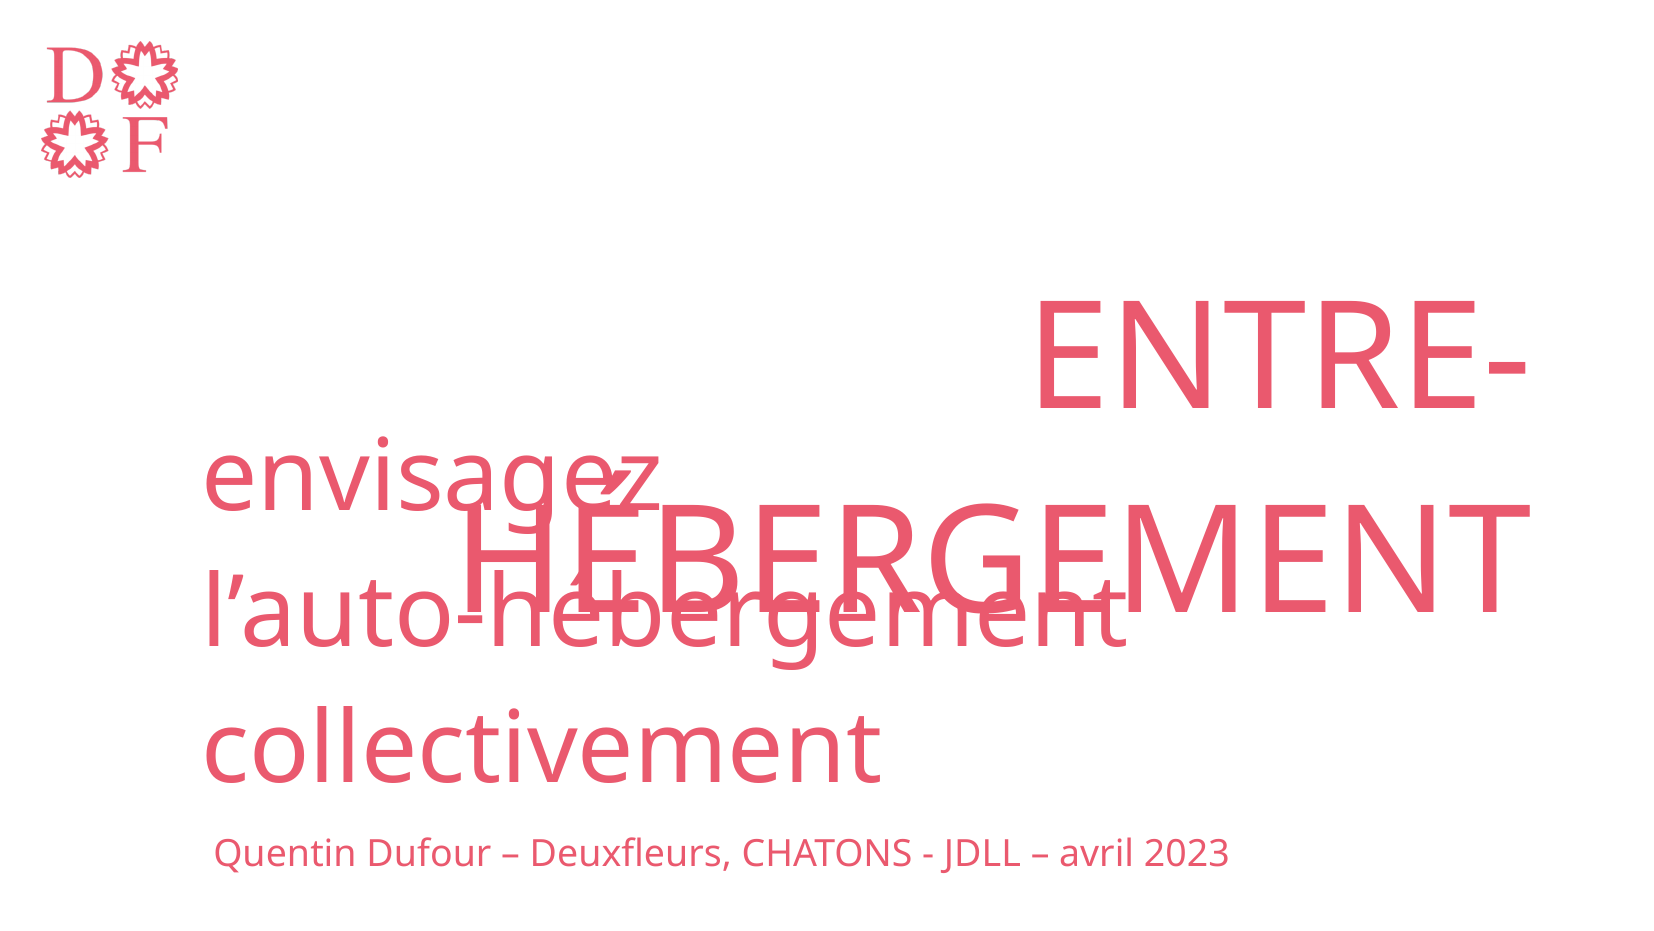

ENTRE-HÉBERGEMENT
envisagez
l’auto-hébergement collectivement
Quentin Dufour – Deuxfleurs, CHATONS - JDLL – avril 2023